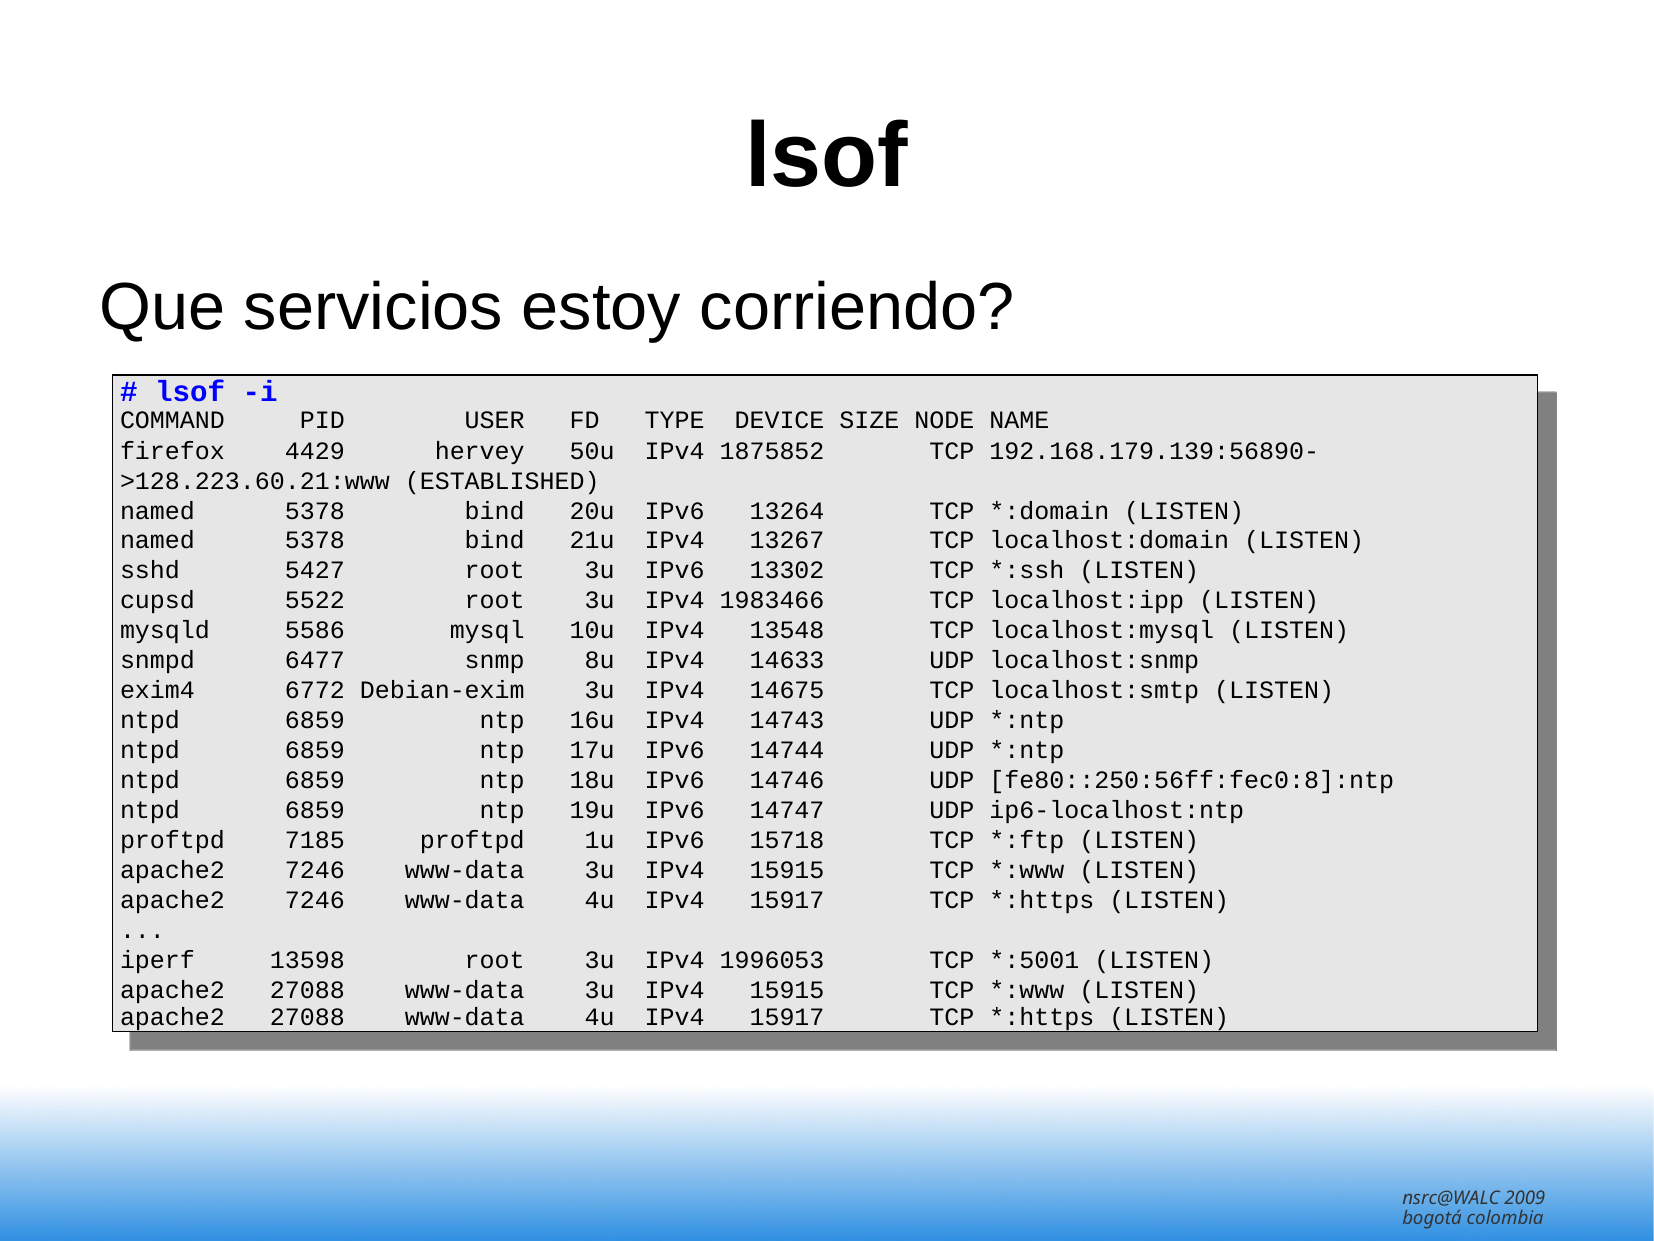

# lsof
Que servicios estoy corriendo?
# lsof -i
COMMAND PID USER FD TYPE DEVICE SIZE NODE NAME
firefox 4429 hervey 50u IPv4 1875852 TCP 192.168.179.139:56890->128.223.60.21:www (ESTABLISHED)‏
named 5378 bind 20u IPv6 13264 TCP *:domain (LISTEN)‏
named 5378 bind 21u IPv4 13267 TCP localhost:domain (LISTEN)‏
sshd 5427 root 3u IPv6 13302 TCP *:ssh (LISTEN)‏
cupsd 5522 root 3u IPv4 1983466 TCP localhost:ipp (LISTEN)‏
mysqld 5586 mysql 10u IPv4 13548 TCP localhost:mysql (LISTEN)‏
snmpd 6477 snmp 8u IPv4 14633 UDP localhost:snmp
exim4 6772 Debian-exim 3u IPv4 14675 TCP localhost:smtp (LISTEN)‏
ntpd 6859 ntp 16u IPv4 14743 UDP *:ntp
ntpd 6859 ntp 17u IPv6 14744 UDP *:ntp
ntpd 6859 ntp 18u IPv6 14746 UDP [fe80::250:56ff:fec0:8]:ntp
ntpd 6859 ntp 19u IPv6 14747 UDP ip6-localhost:ntp
proftpd 7185 proftpd 1u IPv6 15718 TCP *:ftp (LISTEN)‏
apache2 7246 www-data 3u IPv4 15915 TCP *:www (LISTEN)‏
apache2 7246 www-data 4u IPv4 15917 TCP *:https (LISTEN)‏
...
iperf 13598 root 3u IPv4 1996053 TCP *:5001 (LISTEN)‏
apache2 27088 www-data 3u IPv4 15915 TCP *:www (LISTEN)‏
apache2 27088 www-data 4u IPv4 15917 TCP *:https (LISTEN)‏